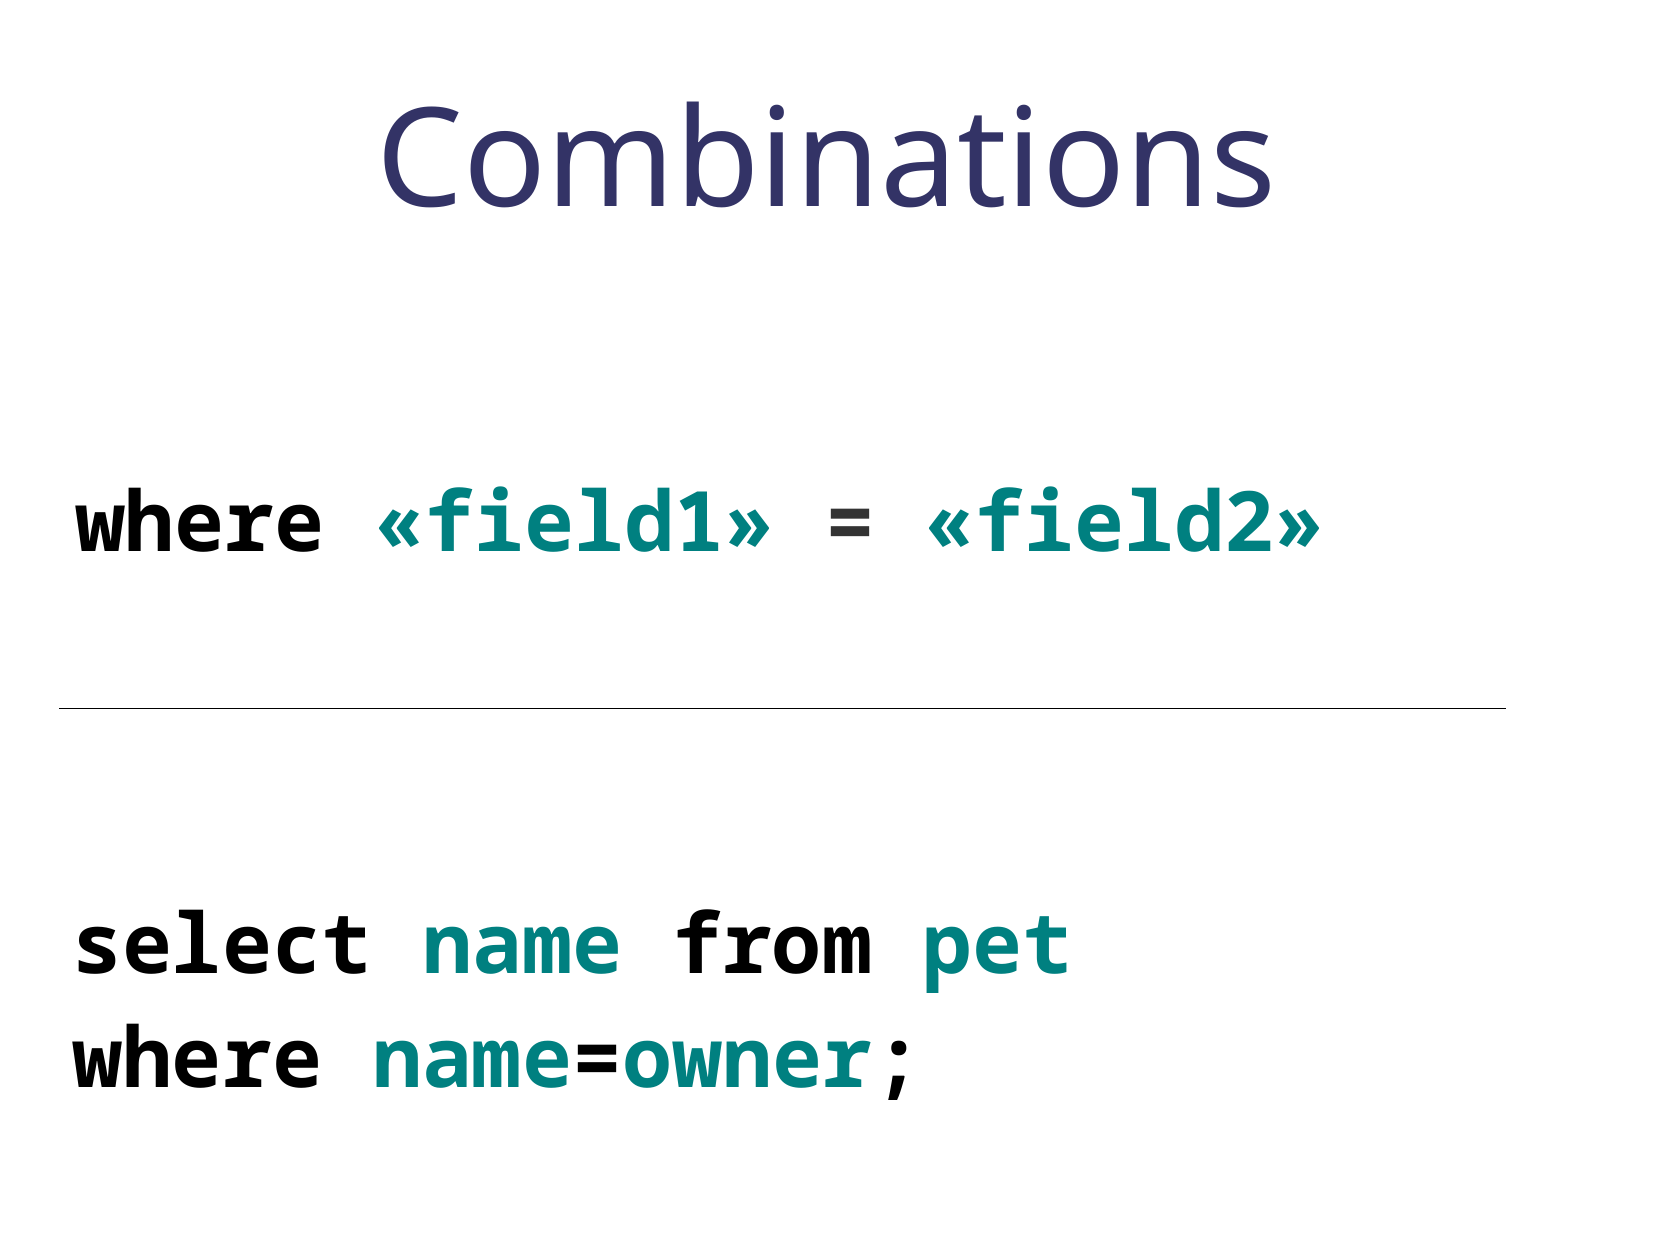

# Combinations
where «field1» = «field2»
select name from pet
where name=owner;